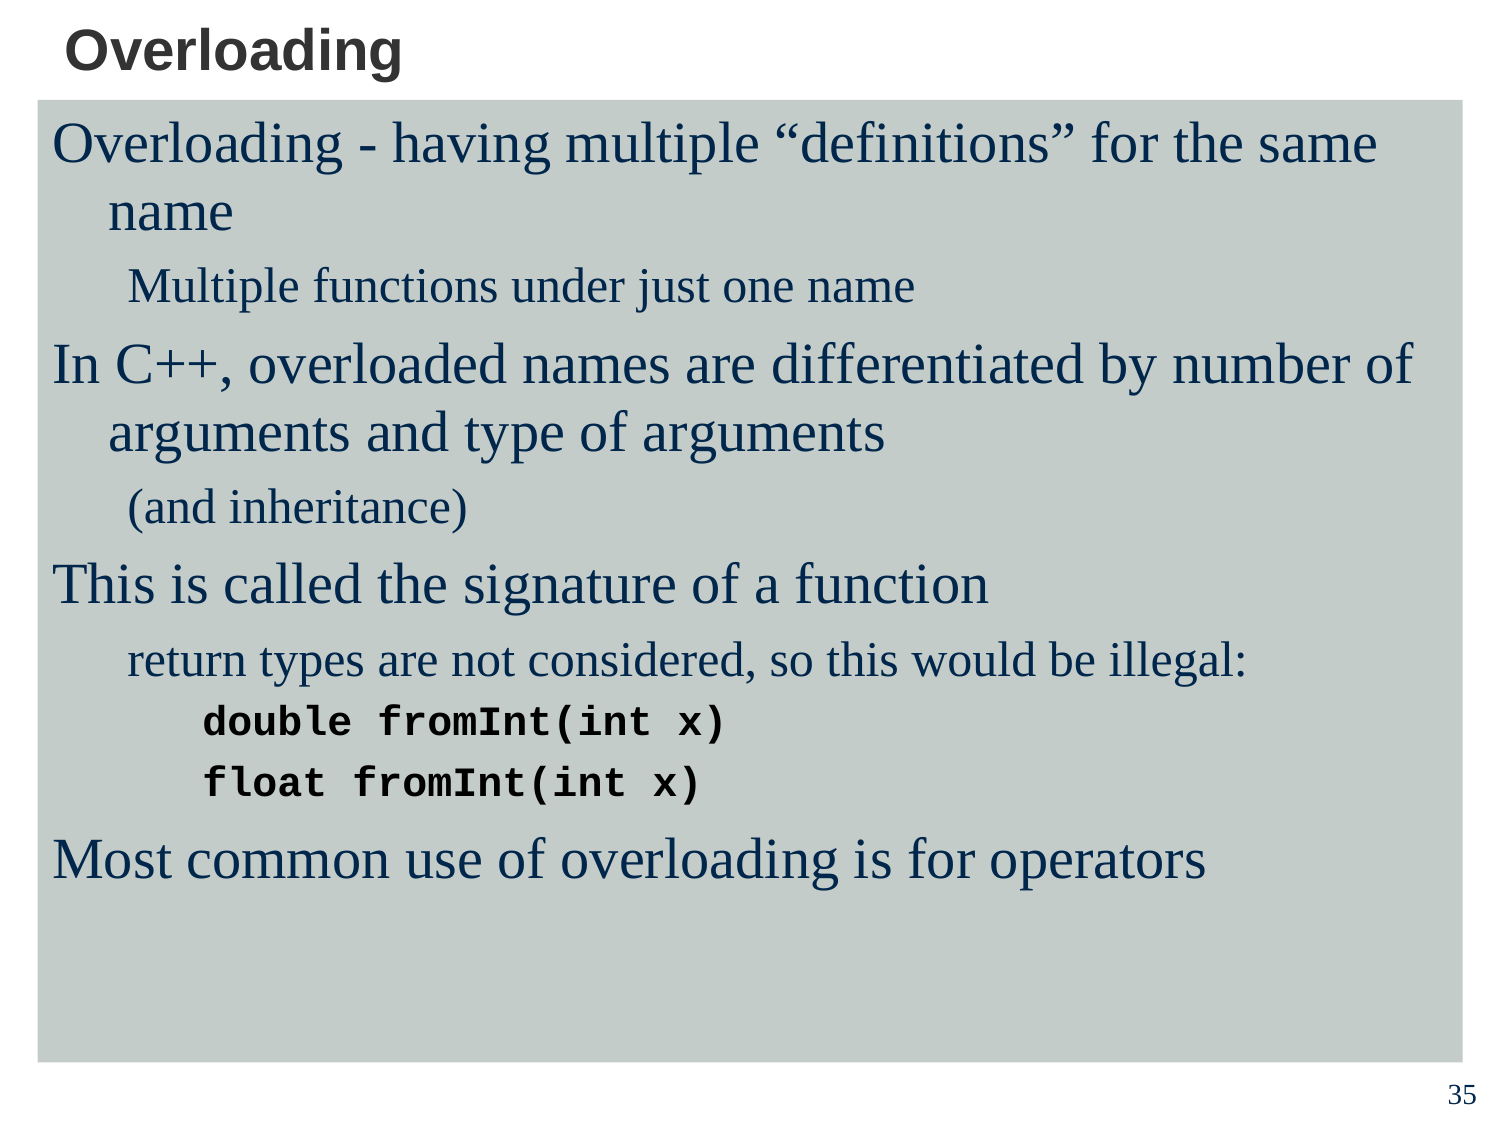

# Overloading
Overloading - having multiple “definitions” for the same name
Multiple functions under just one name
In C++, overloaded names are differentiated by number of arguments and type of arguments
(and inheritance)
This is called the signature of a function
return types are not considered, so this would be illegal:
double fromInt(int x)
float fromInt(int x)
Most common use of overloading is for operators